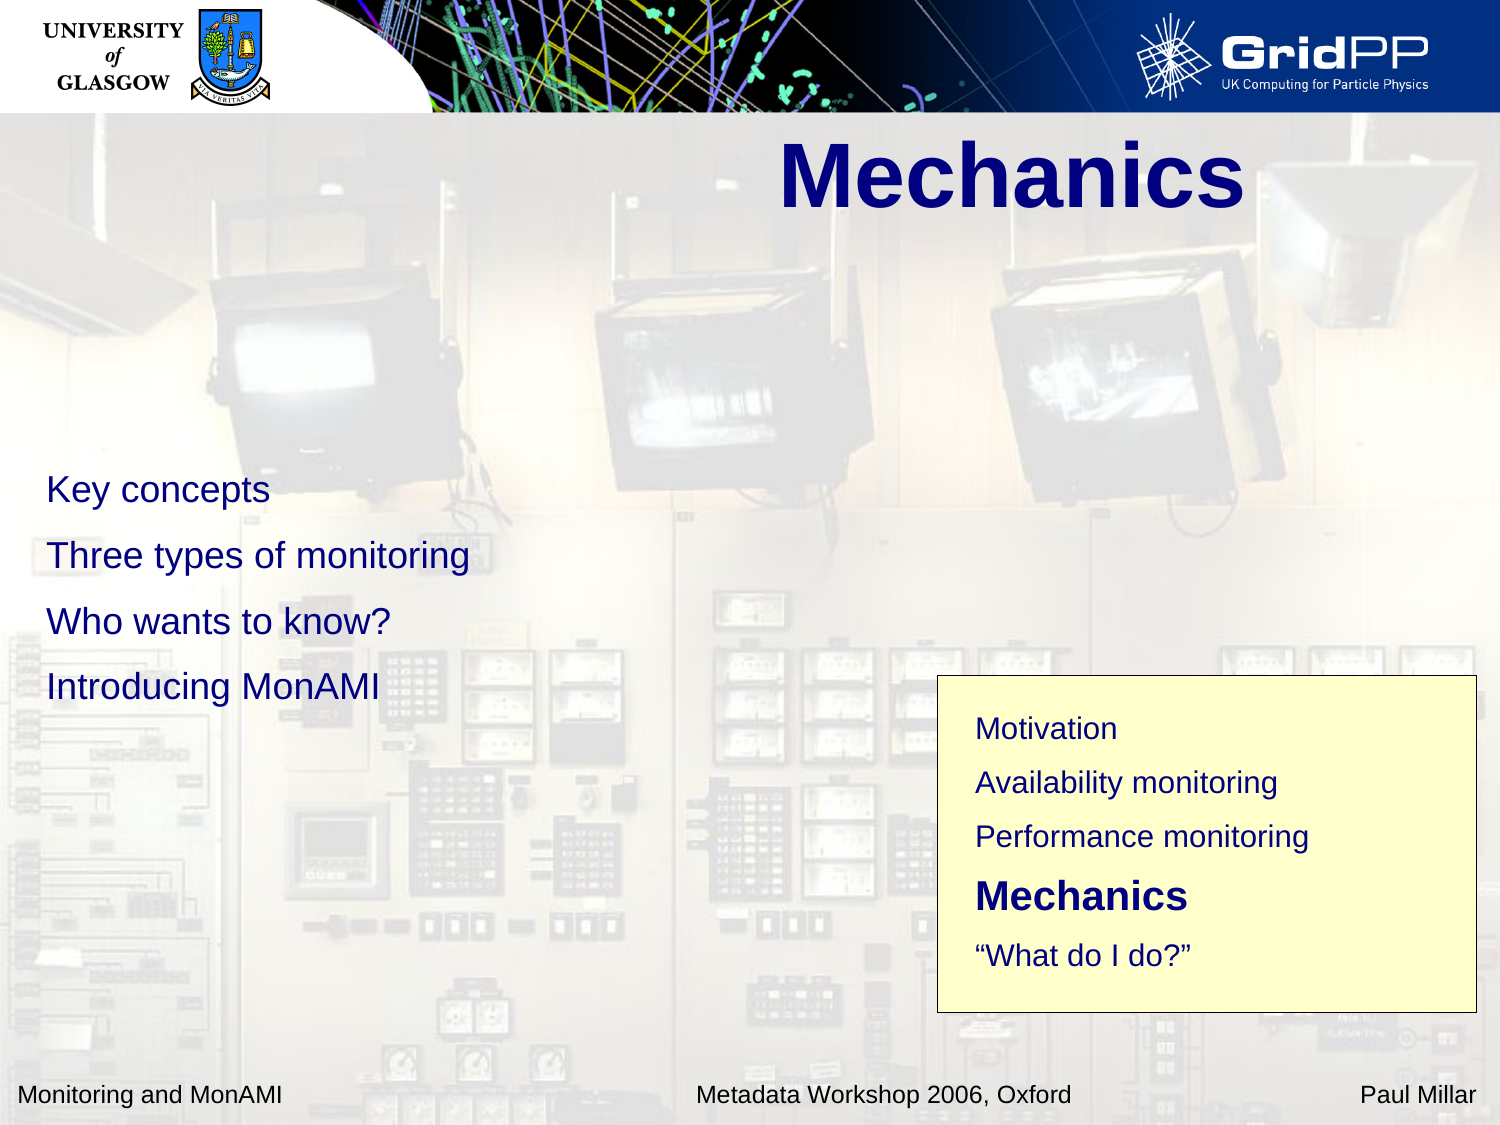

# Mechanics
Key concepts
Three types of monitoring
Who wants to know?
Introducing MonAMI
Motivation
Availability monitoring
Performance monitoring
Mechanics
“What do I do?”